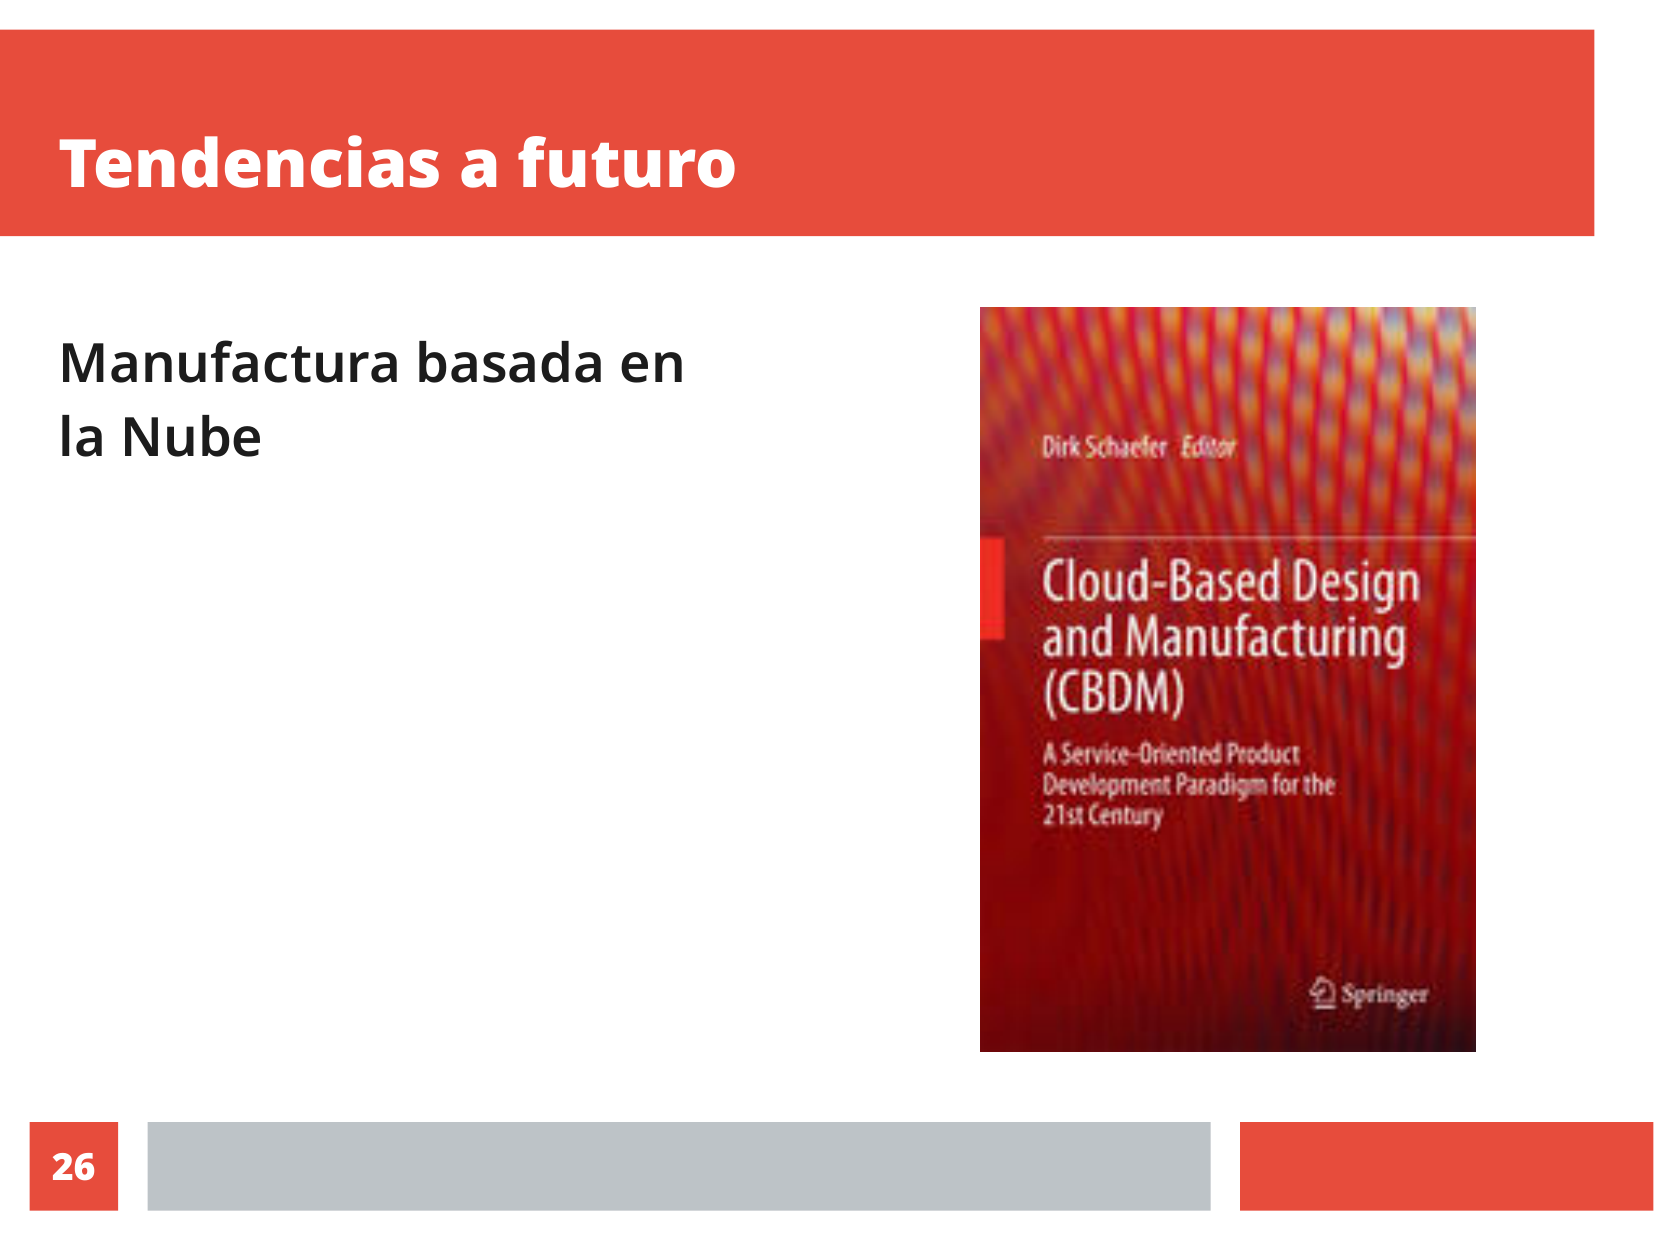

# Tendencias a futuro
Manufactura basada en la Nube
26